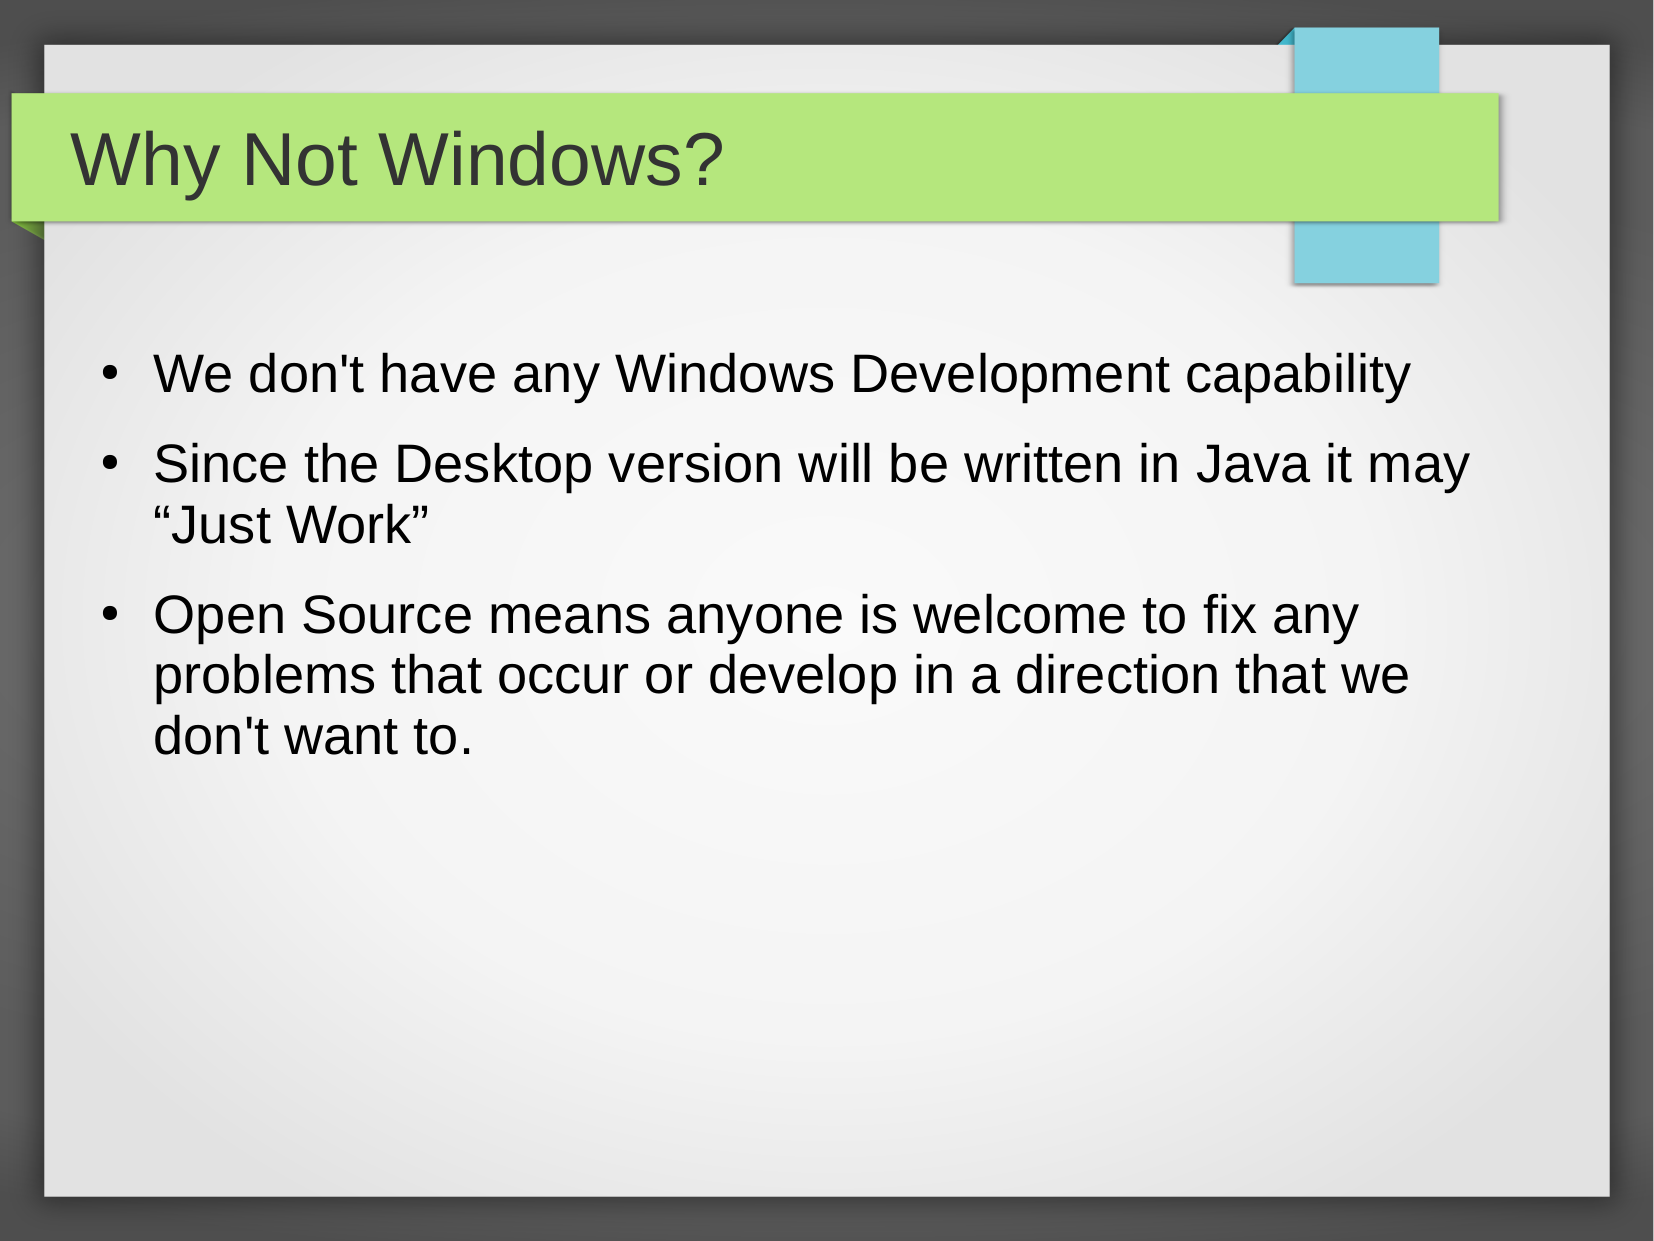

# Why Not Windows?
We don't have any Windows Development capability
Since the Desktop version will be written in Java it may “Just Work”
Open Source means anyone is welcome to fix any problems that occur or develop in a direction that we don't want to.